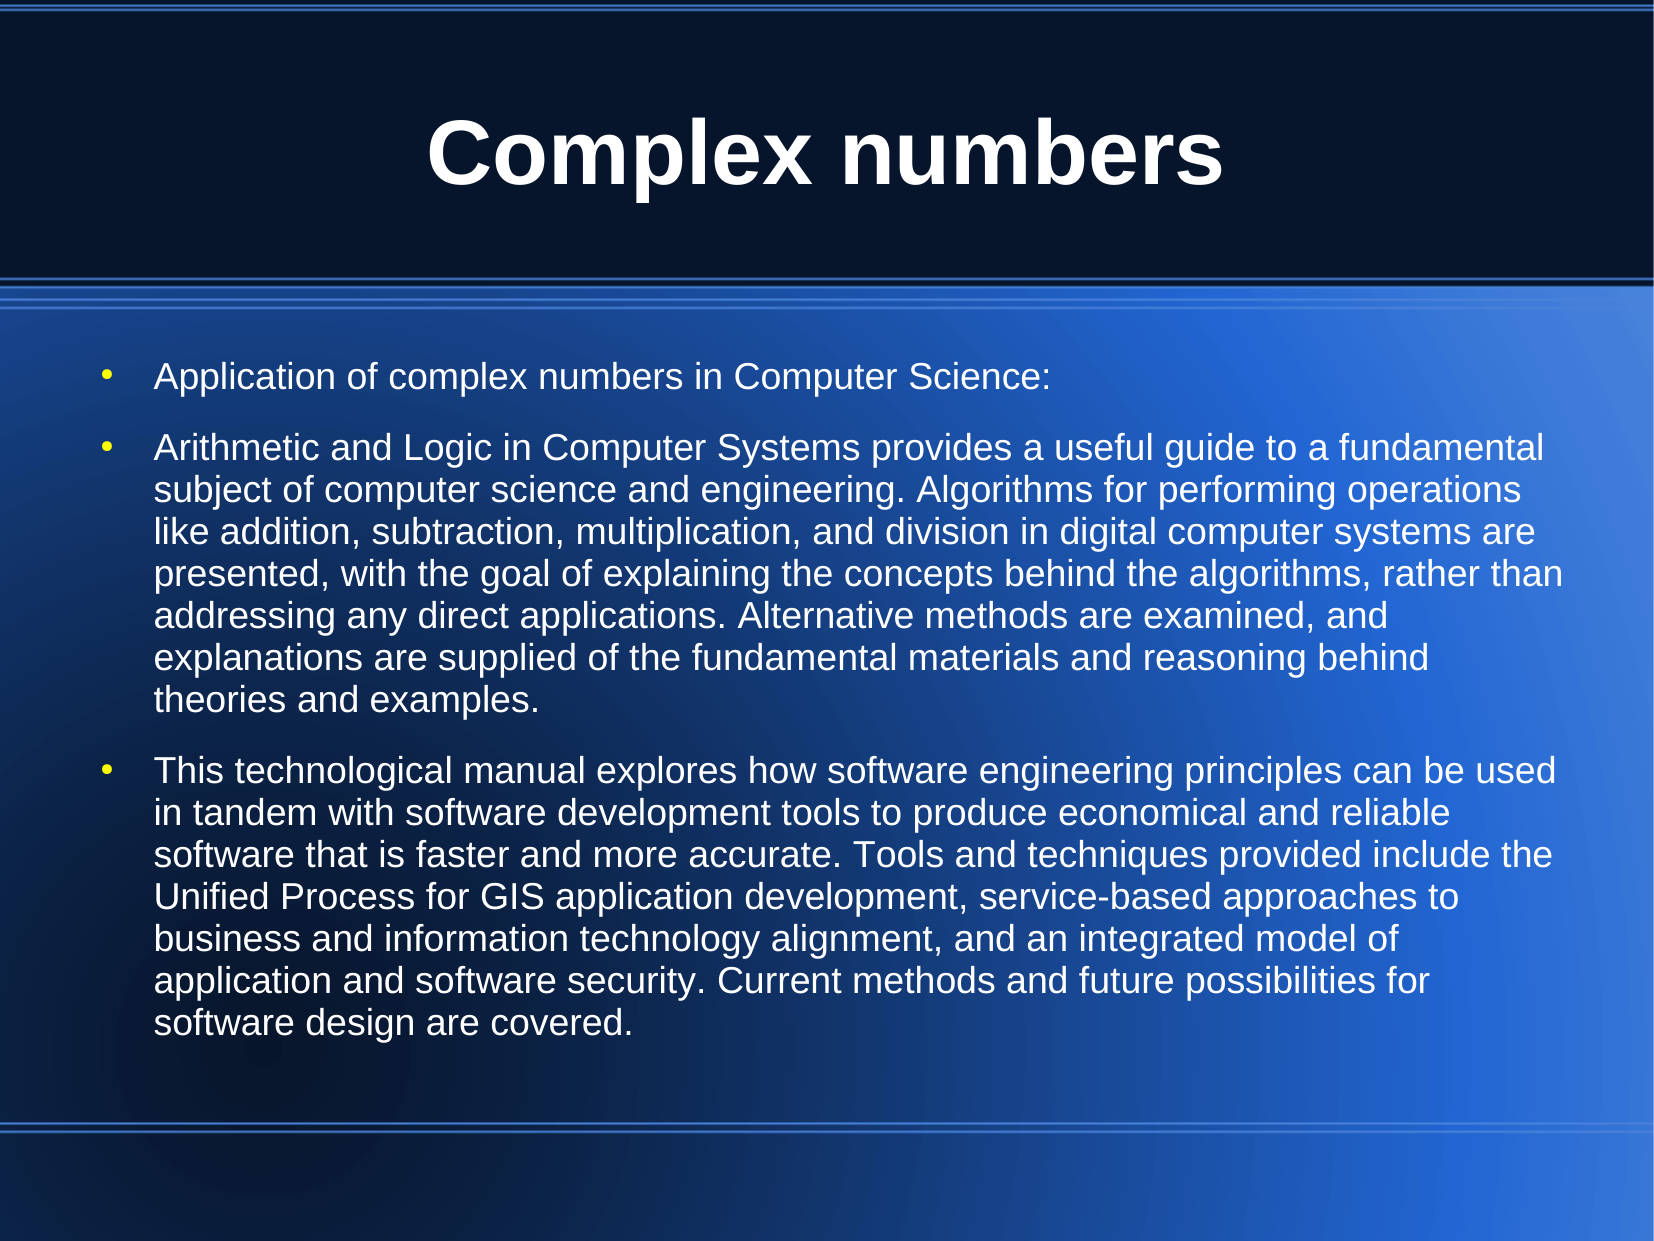

# Complex numbers
Application of complex numbers in Computer Science:
Arithmetic and Logic in Computer Systems provides a useful guide to a fundamental subject of computer science and engineering. Algorithms for performing operations like addition, subtraction, multiplication, and division in digital computer systems are presented, with the goal of explaining the concepts behind the algorithms, rather than addressing any direct applications. Alternative methods are examined, and explanations are supplied of the fundamental materials and reasoning behind theories and examples.
This technological manual explores how software engineering principles can be used in tandem with software development tools to produce economical and reliable software that is faster and more accurate. Tools and techniques provided include the Unified Process for GIS application development, service-based approaches to business and information technology alignment, and an integrated model of application and software security. Current methods and future possibilities for software design are covered.